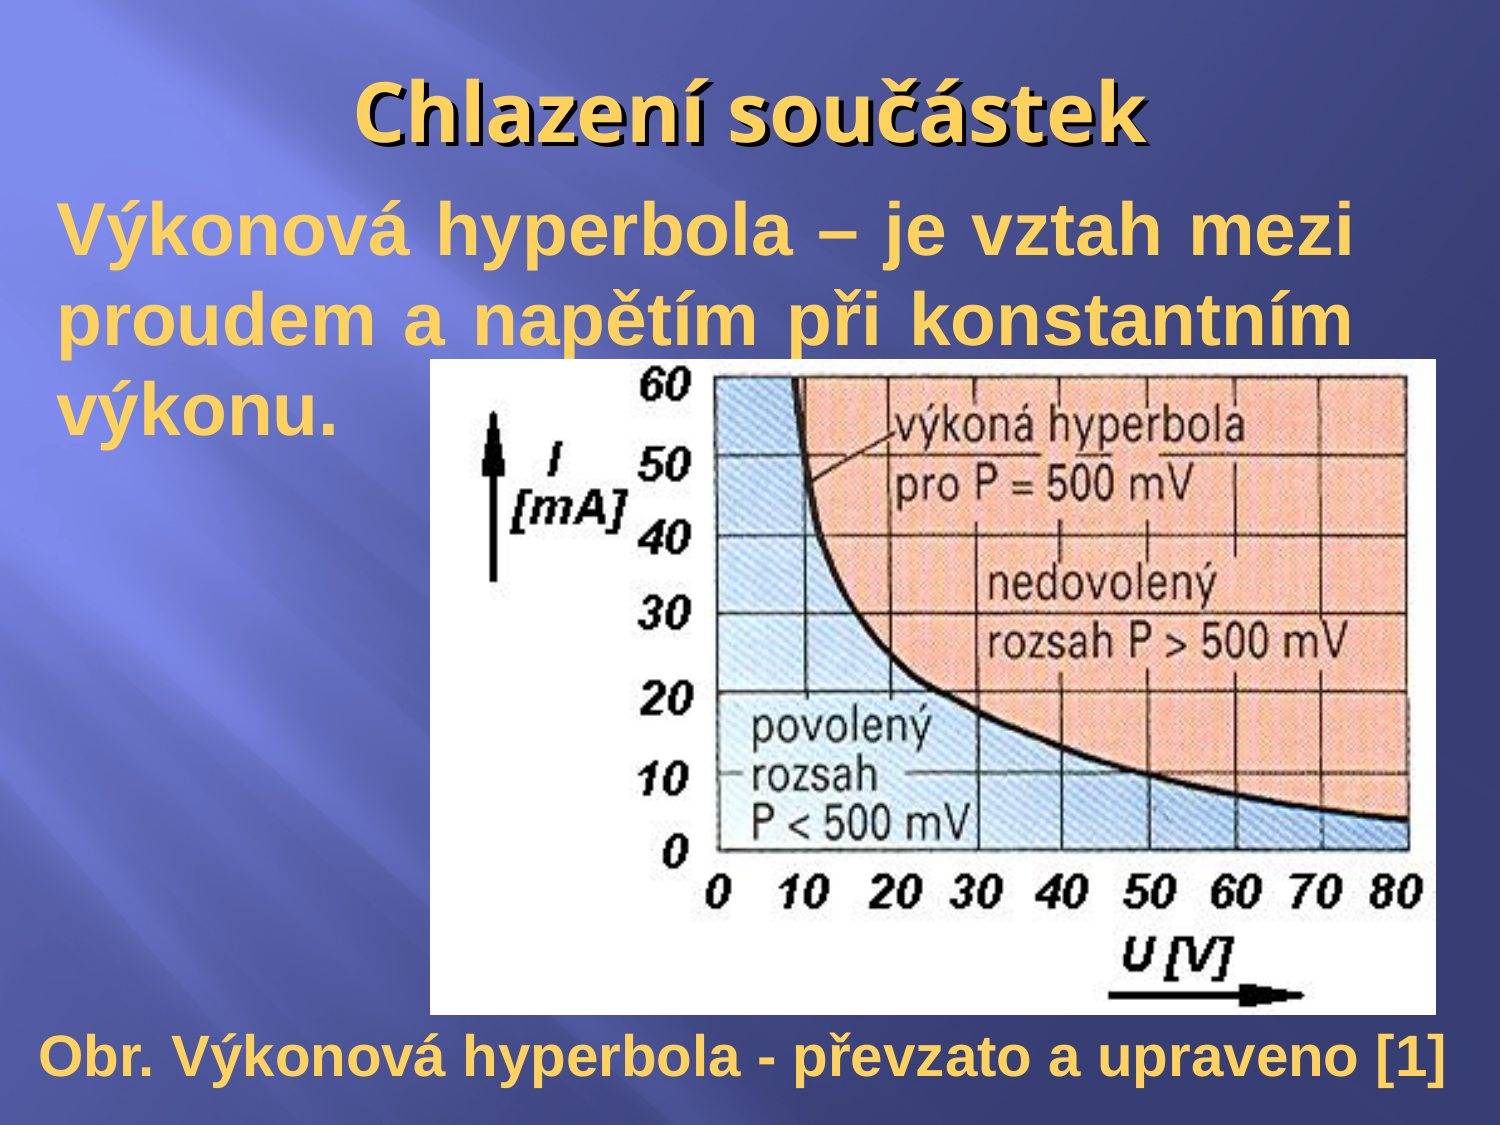

# Chlazení součástek
Výkonová hyperbola – je vztah mezi proudem a napětím při konstantním výkonu.
Obr. Výkonová hyperbola - převzato a upraveno [1]